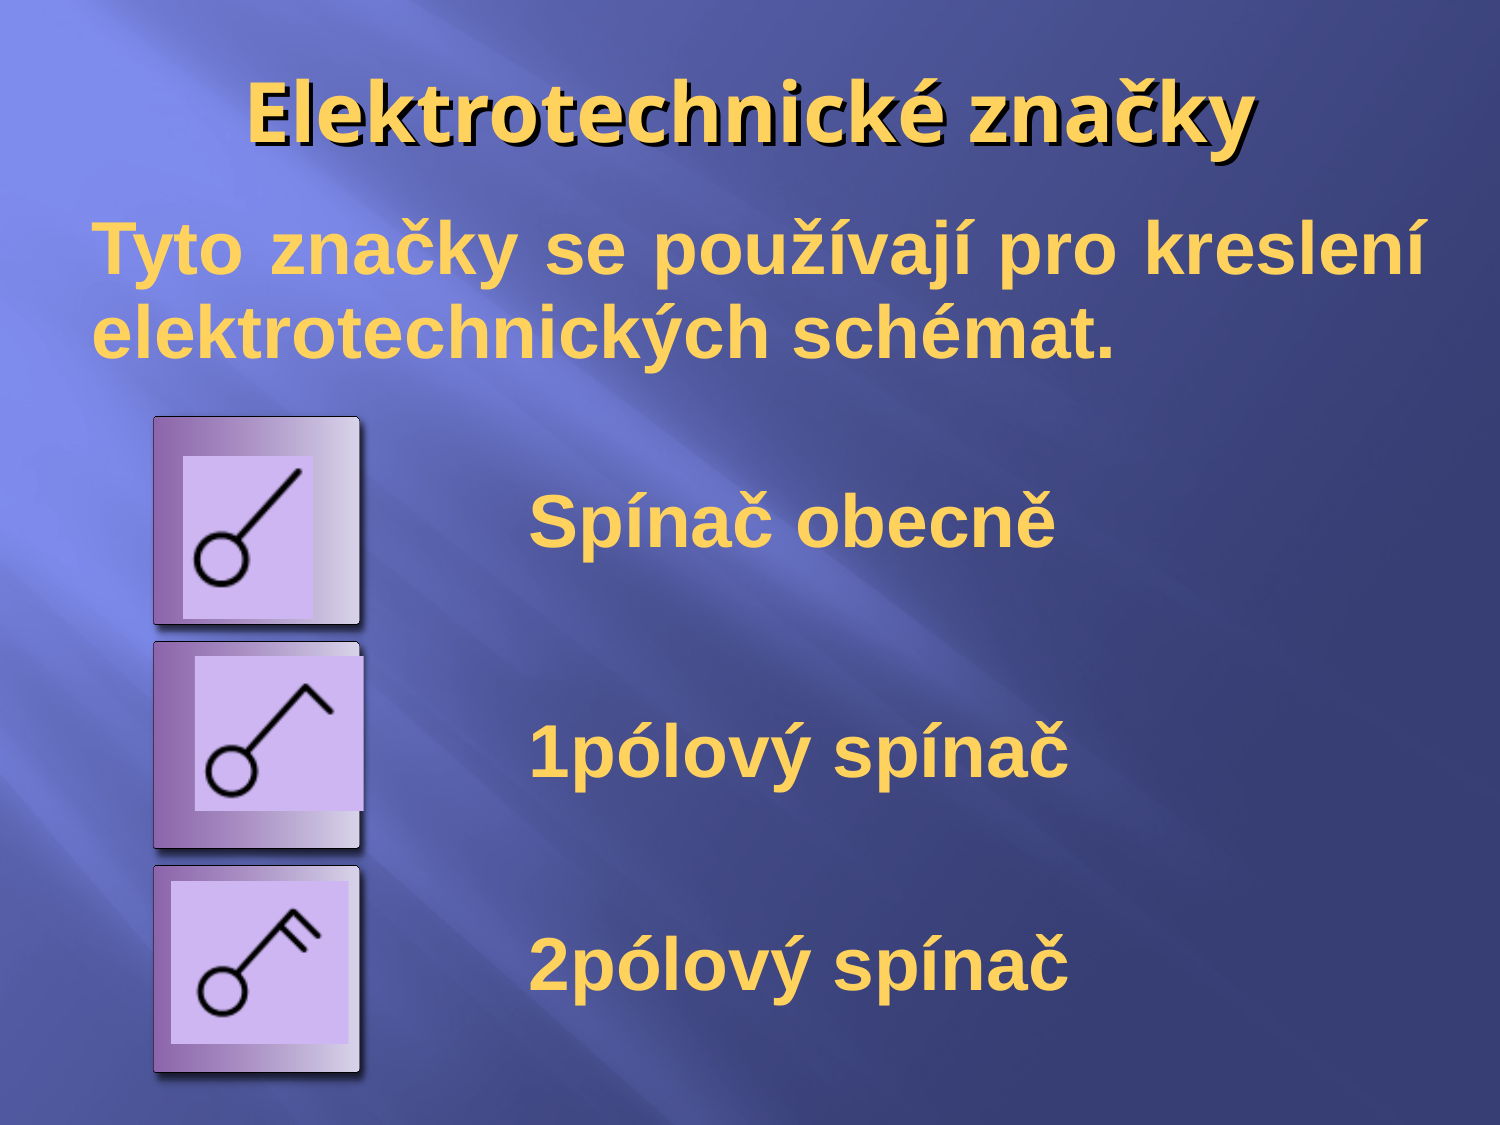

# Elektrotechnické značky
Tyto značky se používají pro kreslení elektrotechnických schémat.
Spínač obecně
1pólový spínač
2pólový spínač